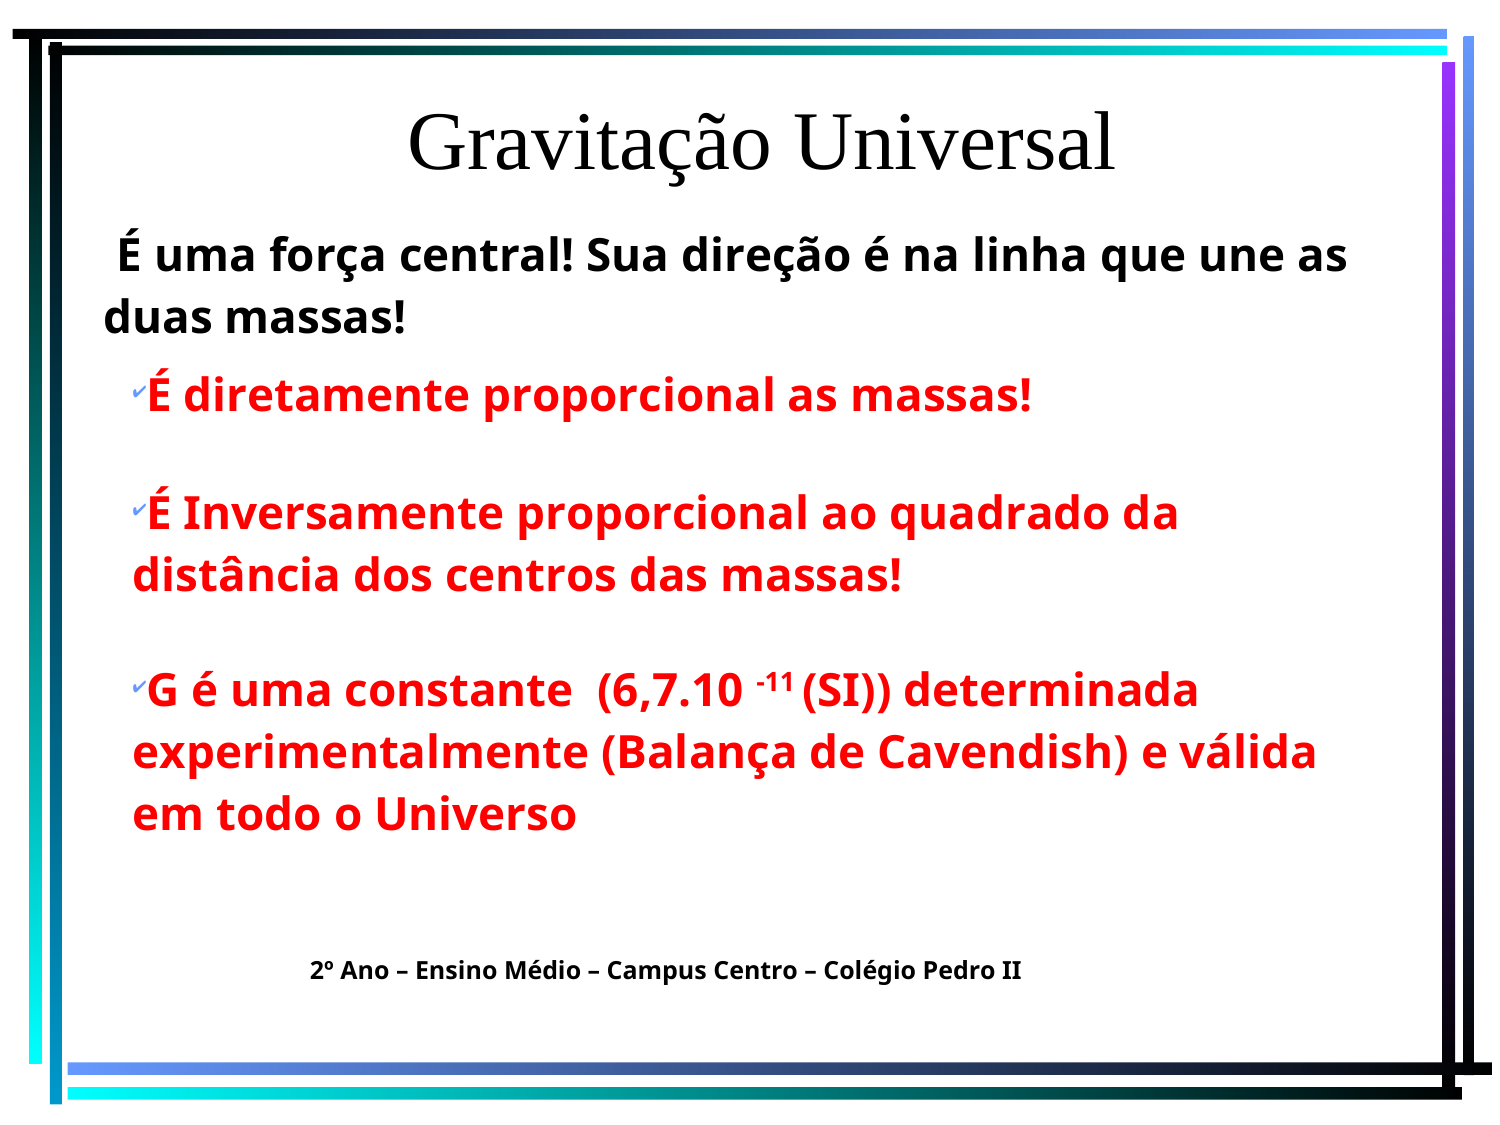

# Gravitação Universal
É uma força central! Sua direção é na linha que une as duas massas!
É diretamente proporcional as massas!
É Inversamente proporcional ao quadrado da distância dos centros das massas!
G é uma constante (6,7.10 -11 (SI)) determinada experimentalmente (Balança de Cavendish) e válida em todo o Universo
2º Ano – Ensino Médio – Campus Centro – Colégio Pedro II